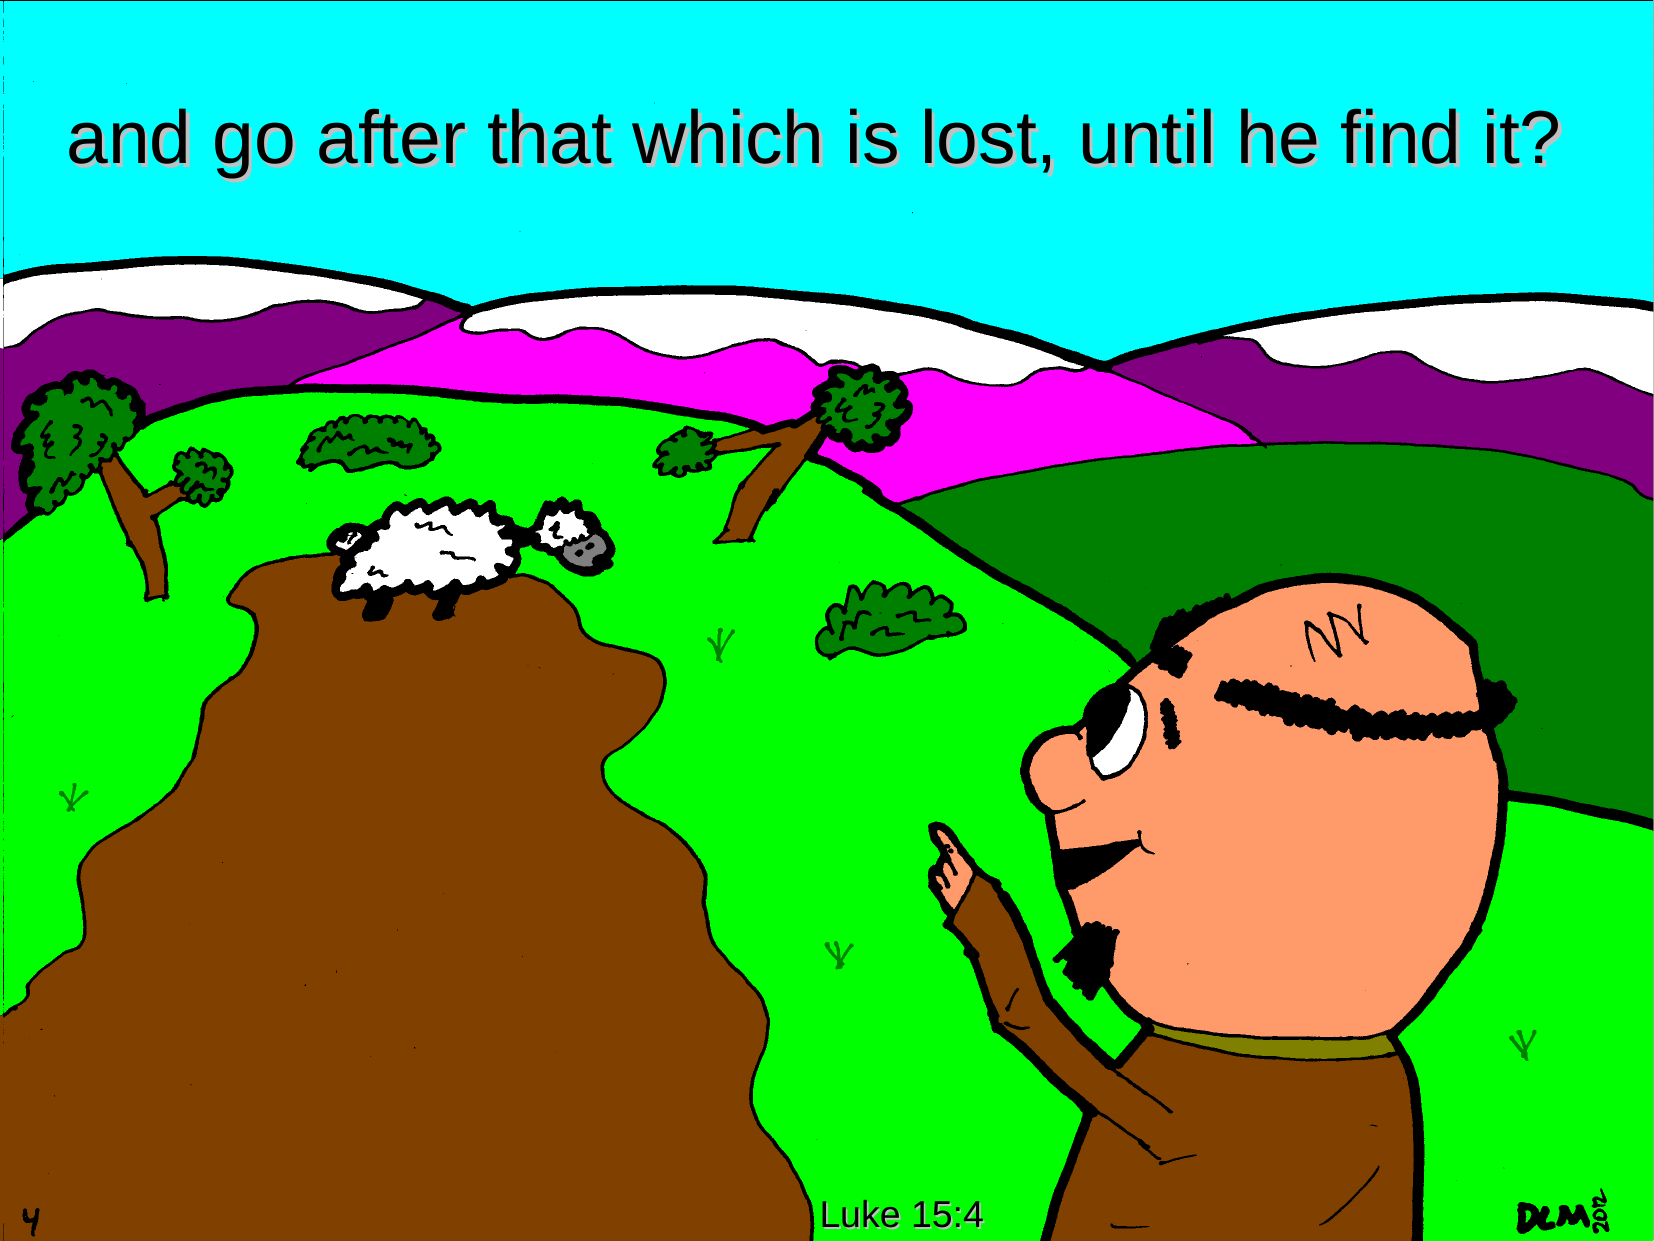

and go after that which is lost, until he find it?
Luke 15:4